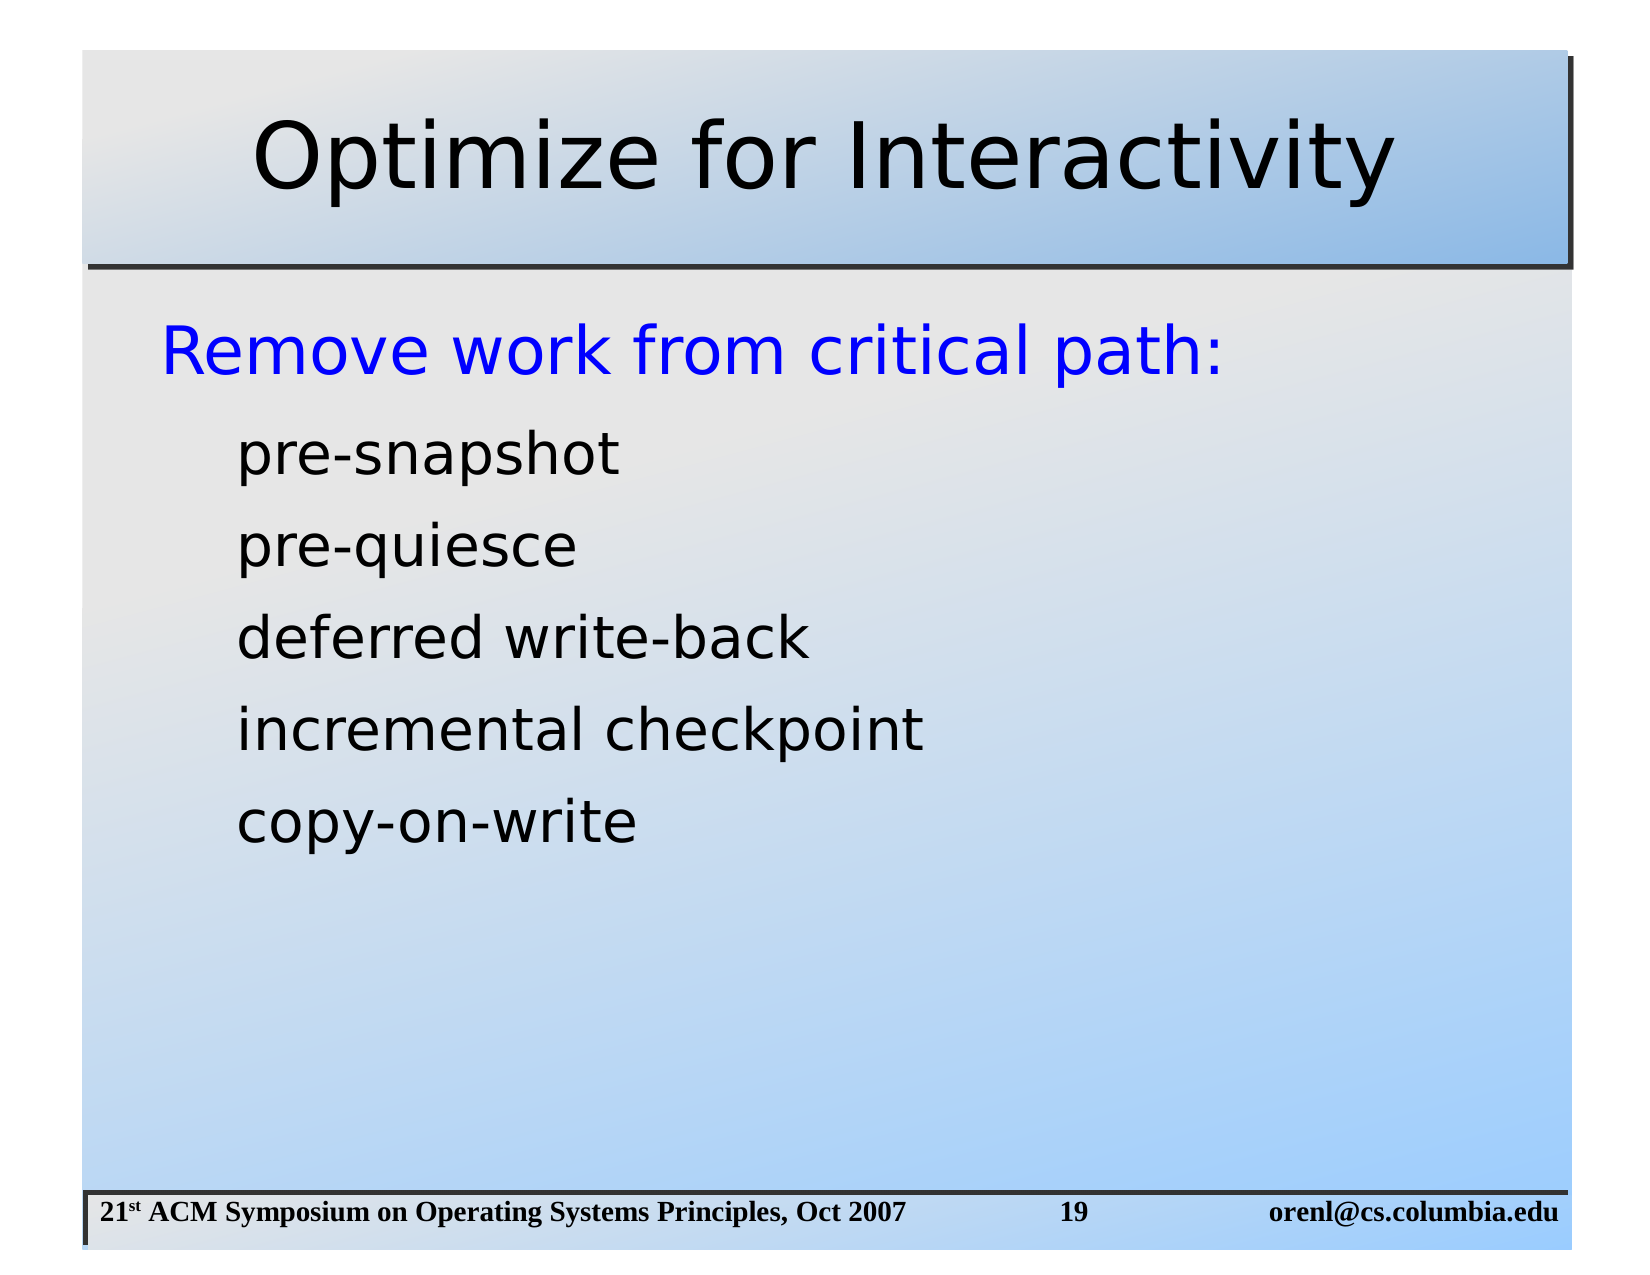

# Optimize for Interactivity
Remove work from critical path:
pre-snapshot
pre-quiesce
deferred write-back
incremental checkpoint
copy-on-write